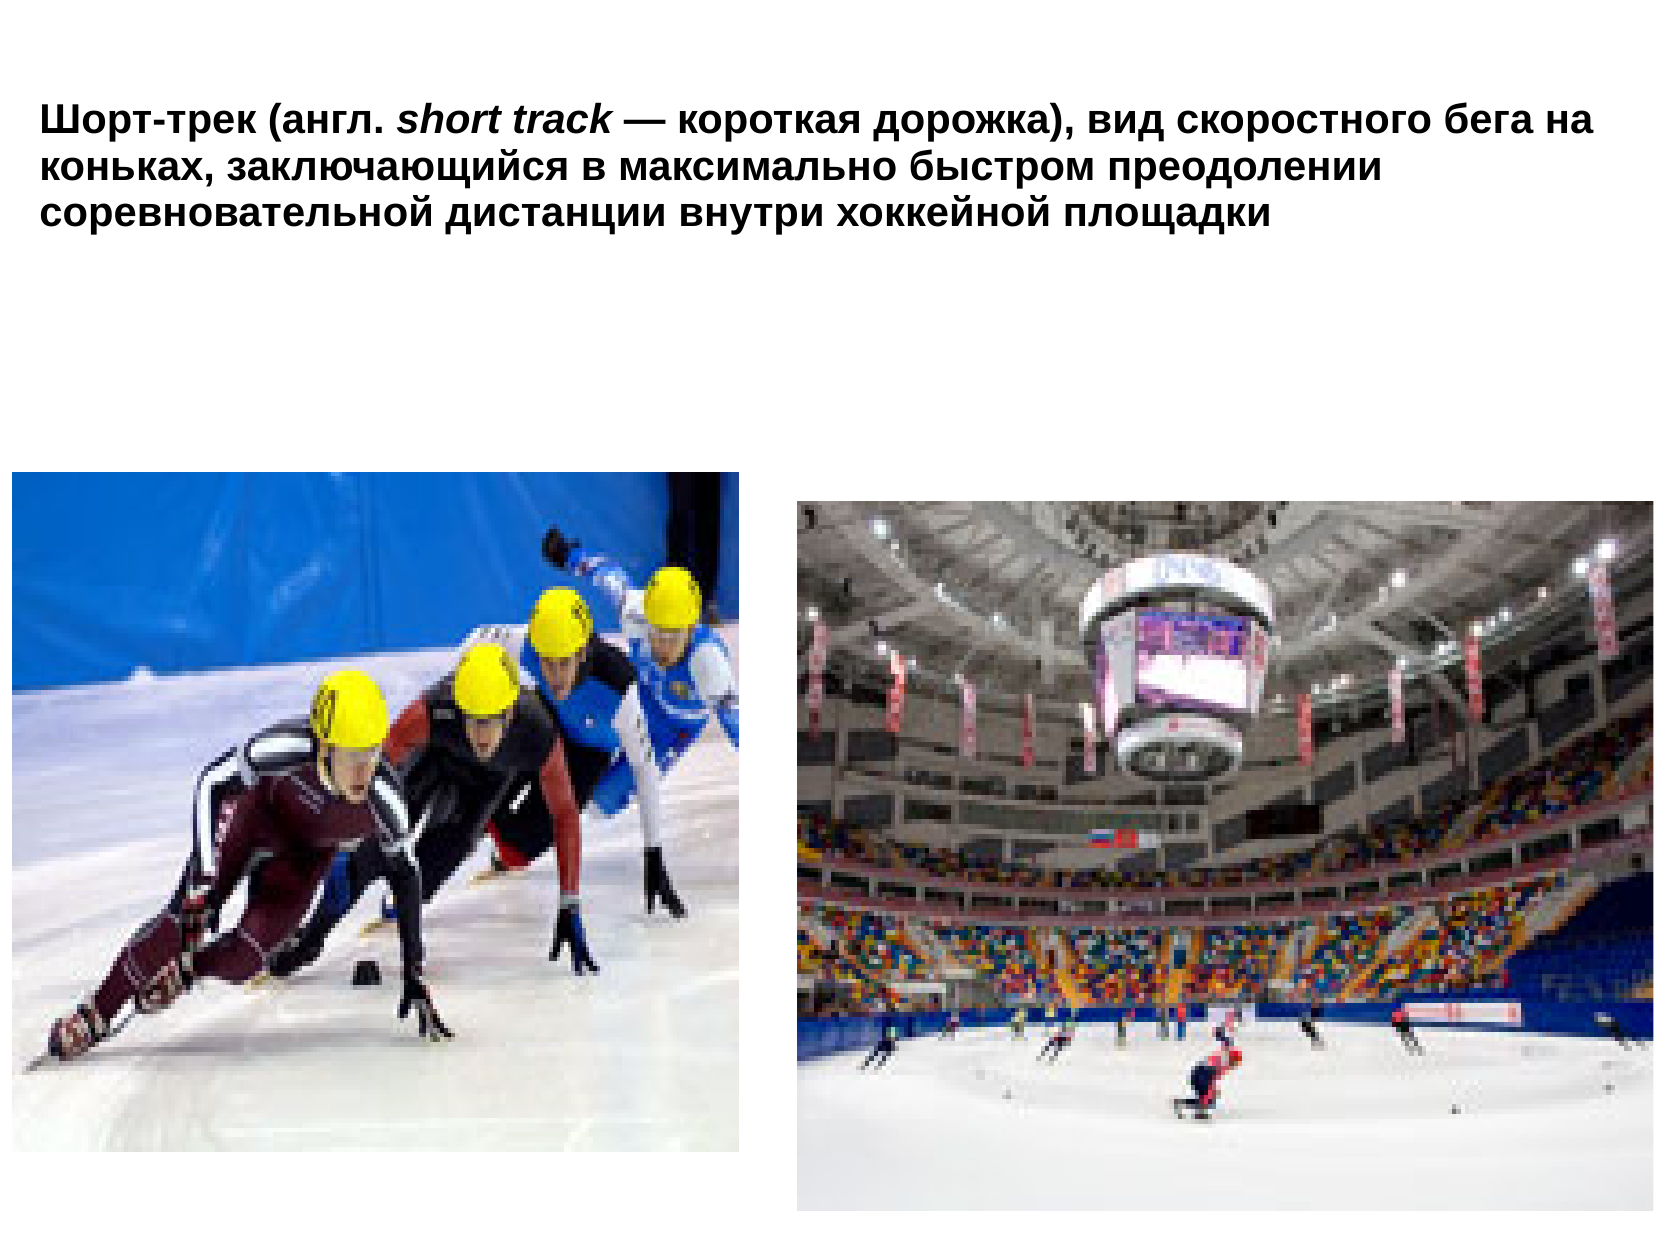

Шорт-трек (англ. short track — короткая дорожка), вид скоростного бега на коньках, заключающийся в максимально быстром преодолении соревновательной дистанции внутри хоккейной площадки